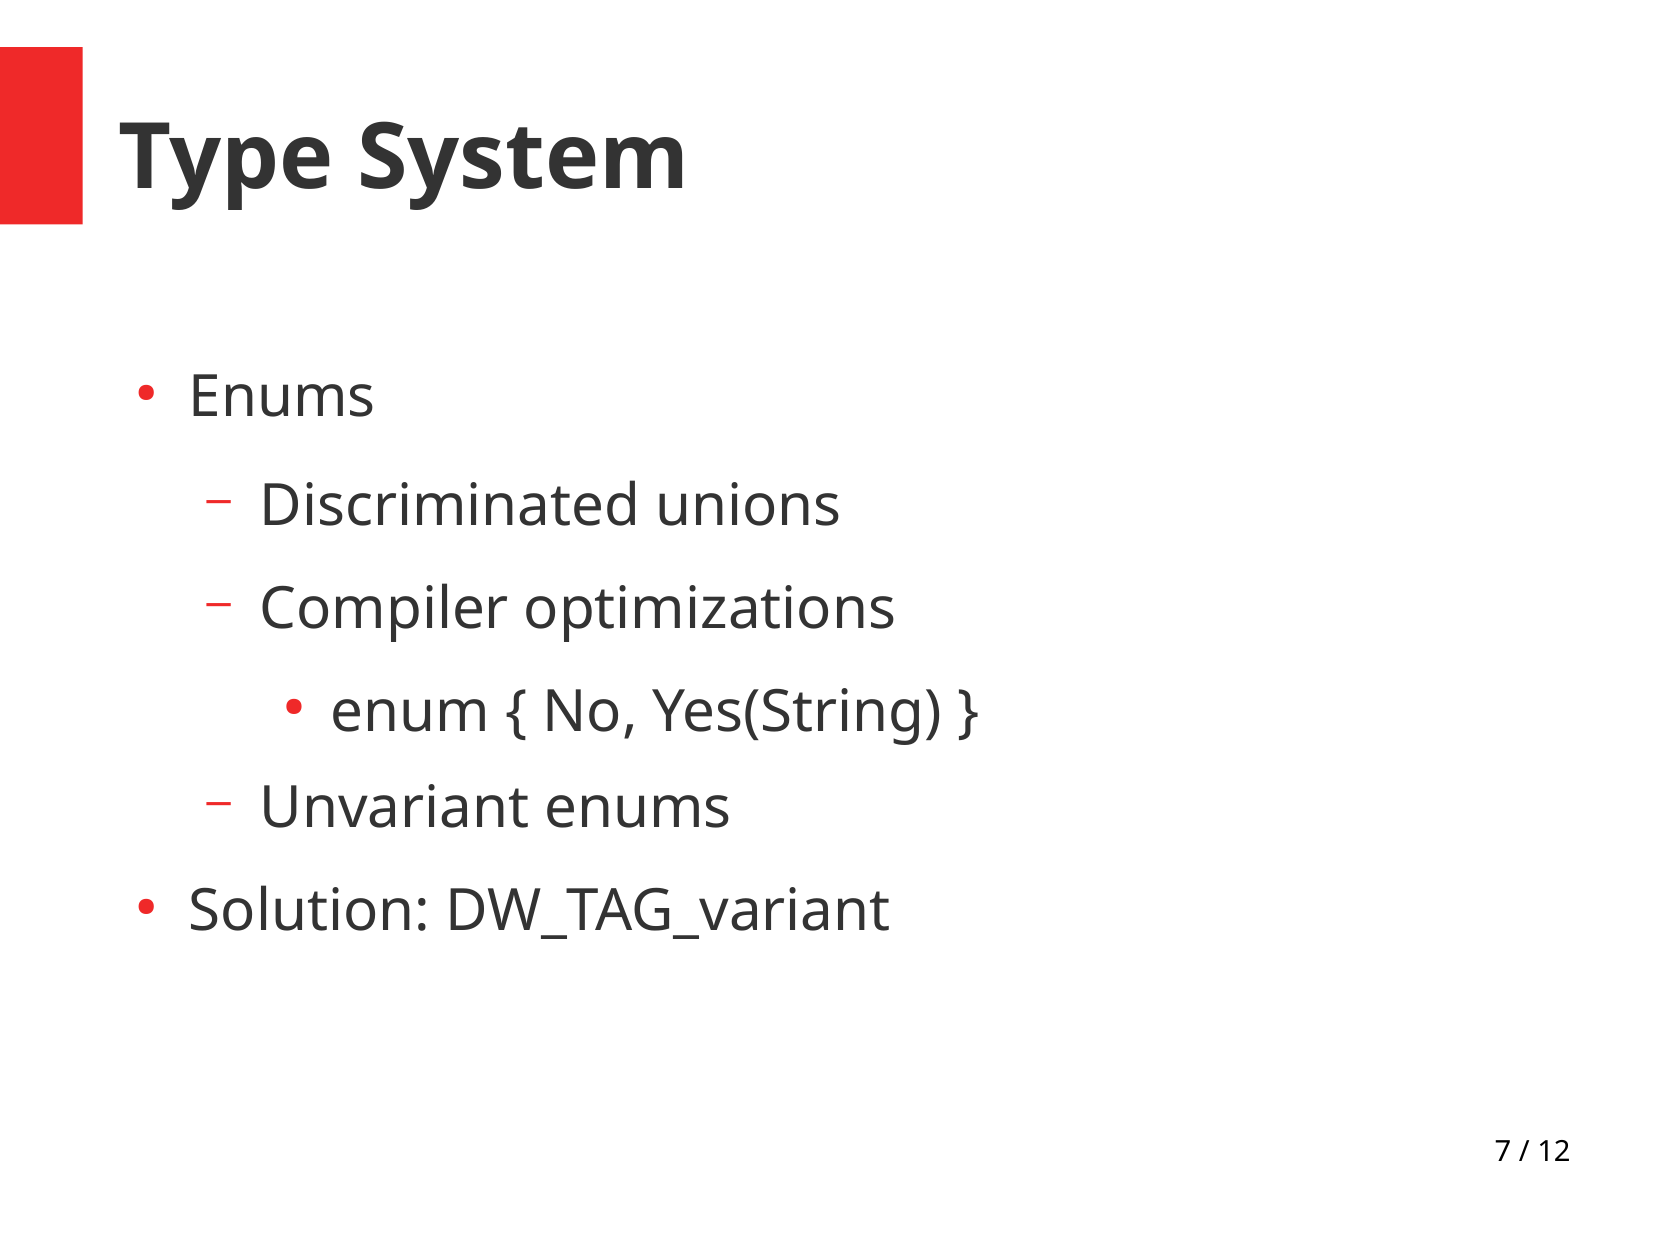

# Type System
Enums
Discriminated unions
Compiler optimizations
enum { No, Yes(String) }
Unvariant enums
Solution: DW_TAG_variant
7